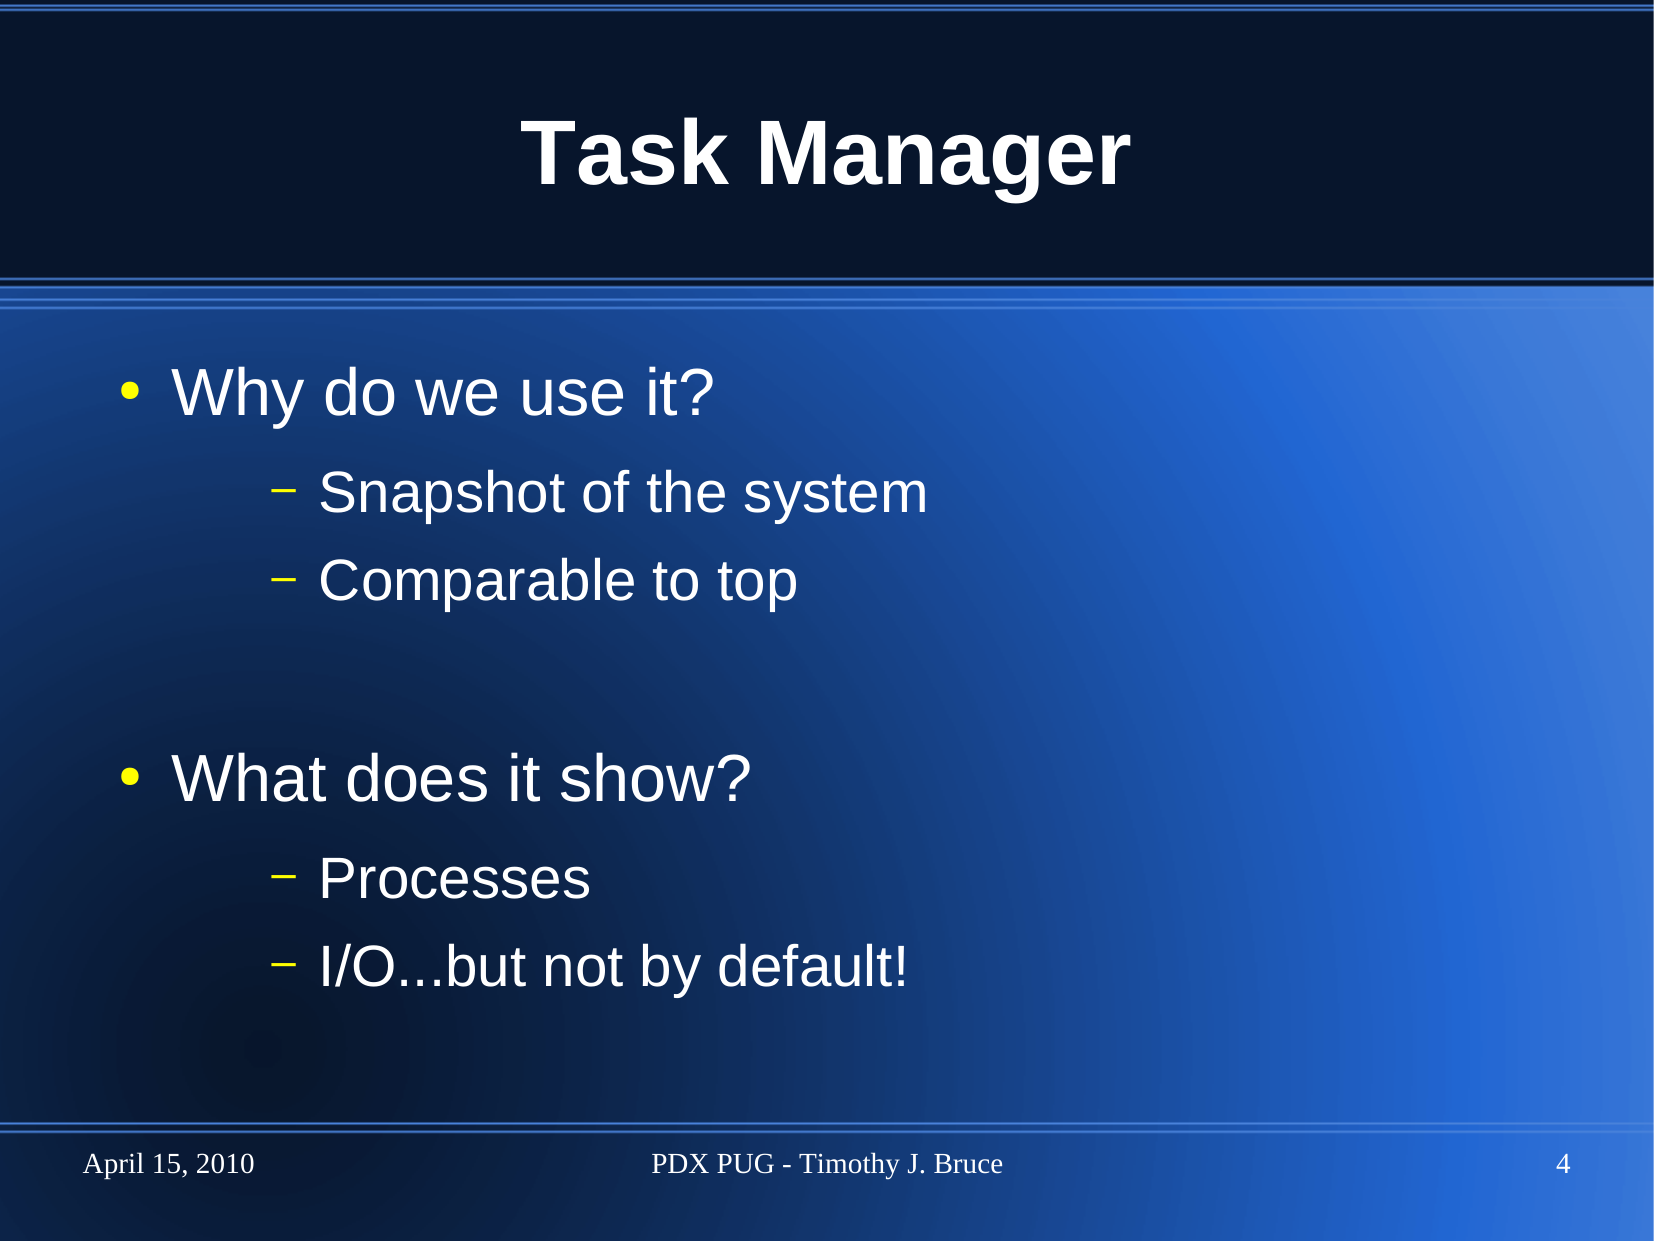

# Task Manager
Why do we use it?
Snapshot of the system
Comparable to top
What does it show?
Processes
I/O...but not by default!
April 15, 2010
PDX PUG - Timothy J. Bruce
4